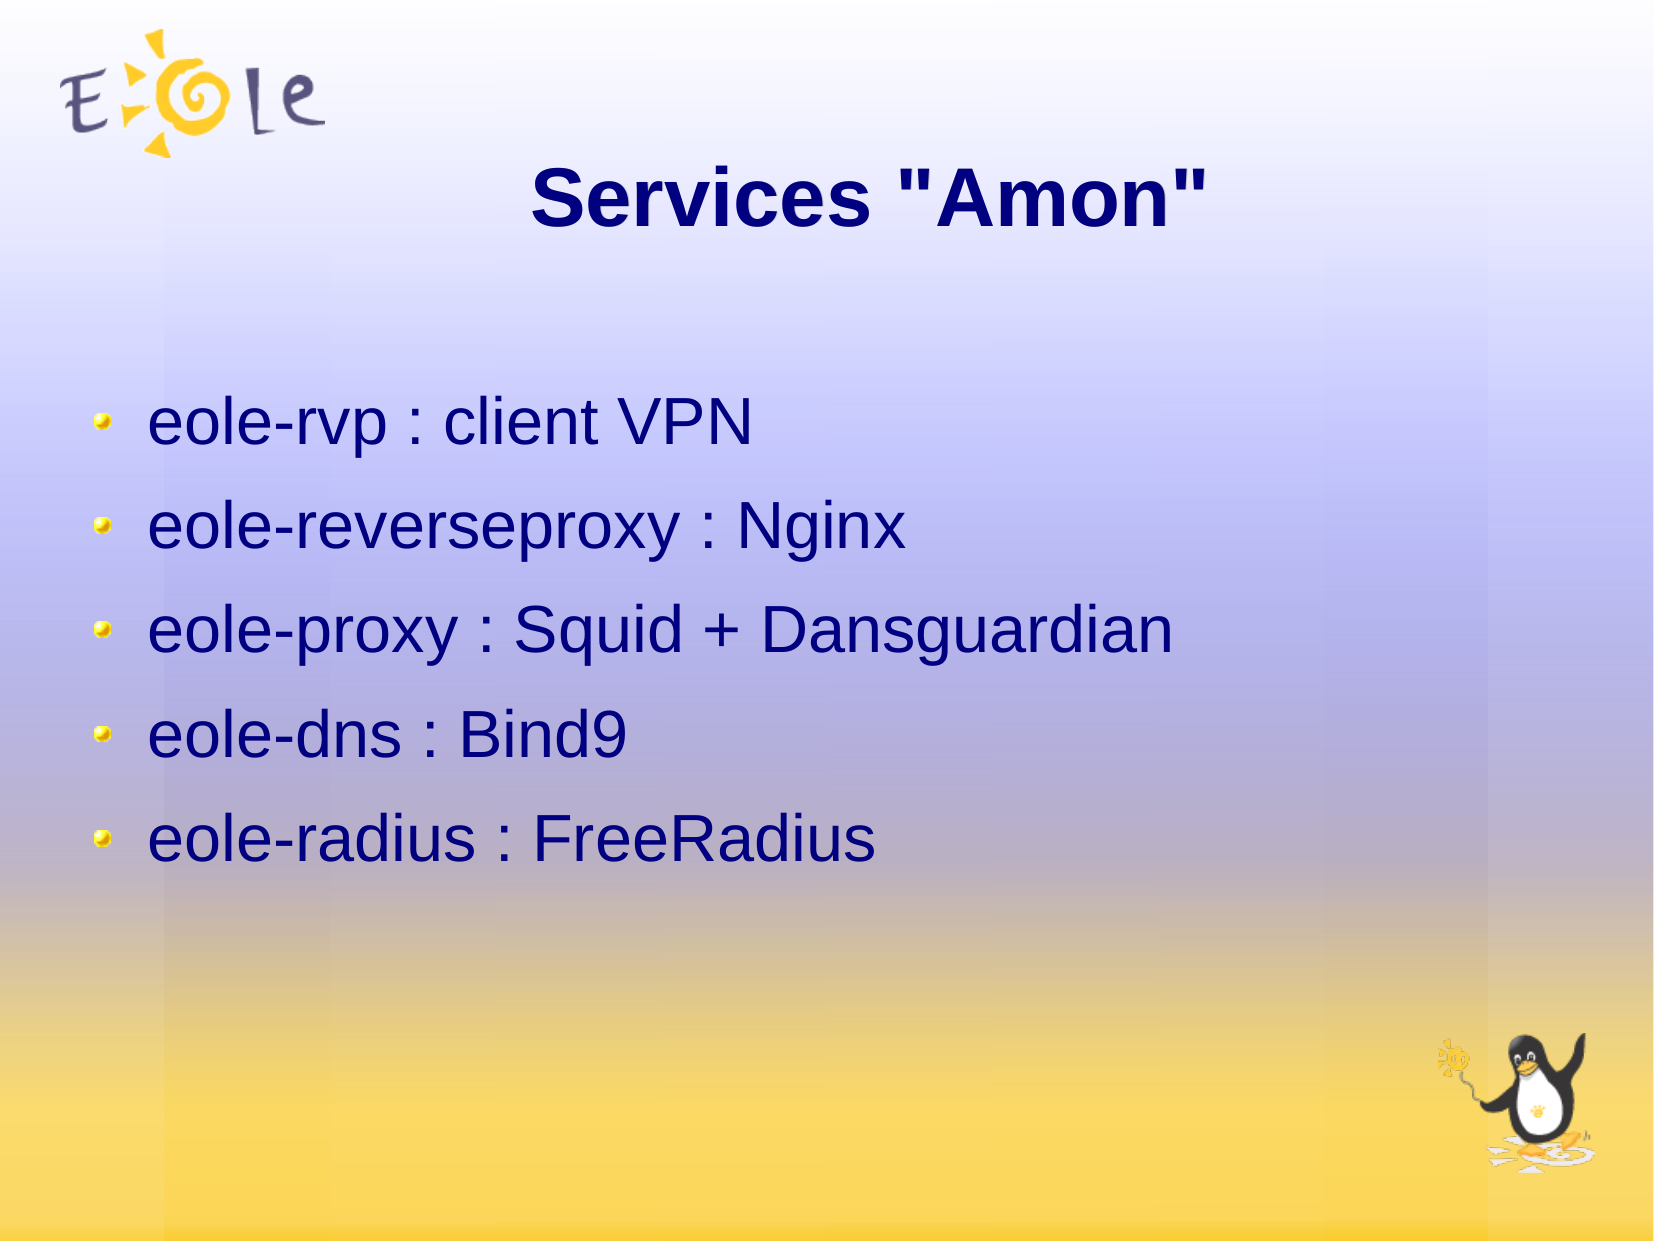

Services "Amon"
# eole-rvp : client VPN
eole-reverseproxy : Nginx
eole-proxy : Squid + Dansguardian
eole-dns : Bind9
eole-radius : FreeRadius